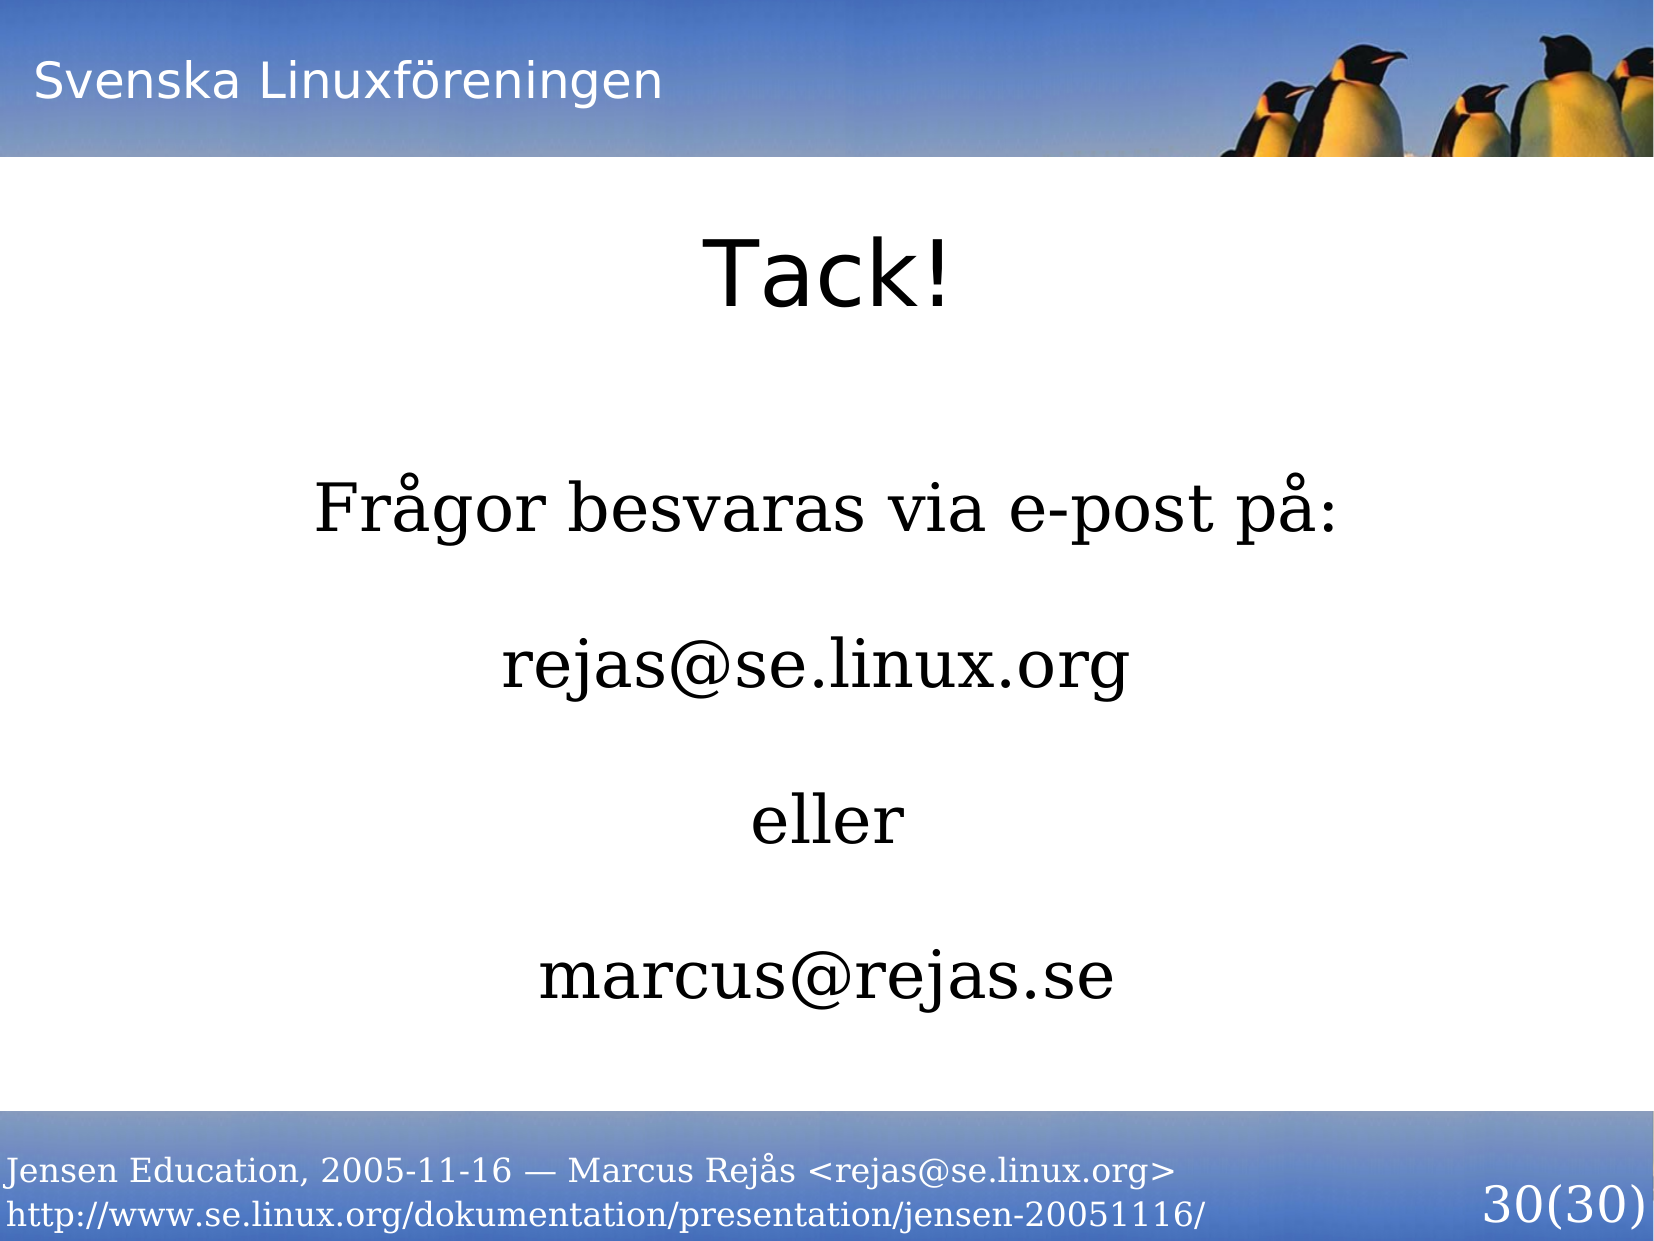

# Tack!
Frågor besvaras via e-post på:
rejas@se.linux.org
eller
marcus@rejas.se